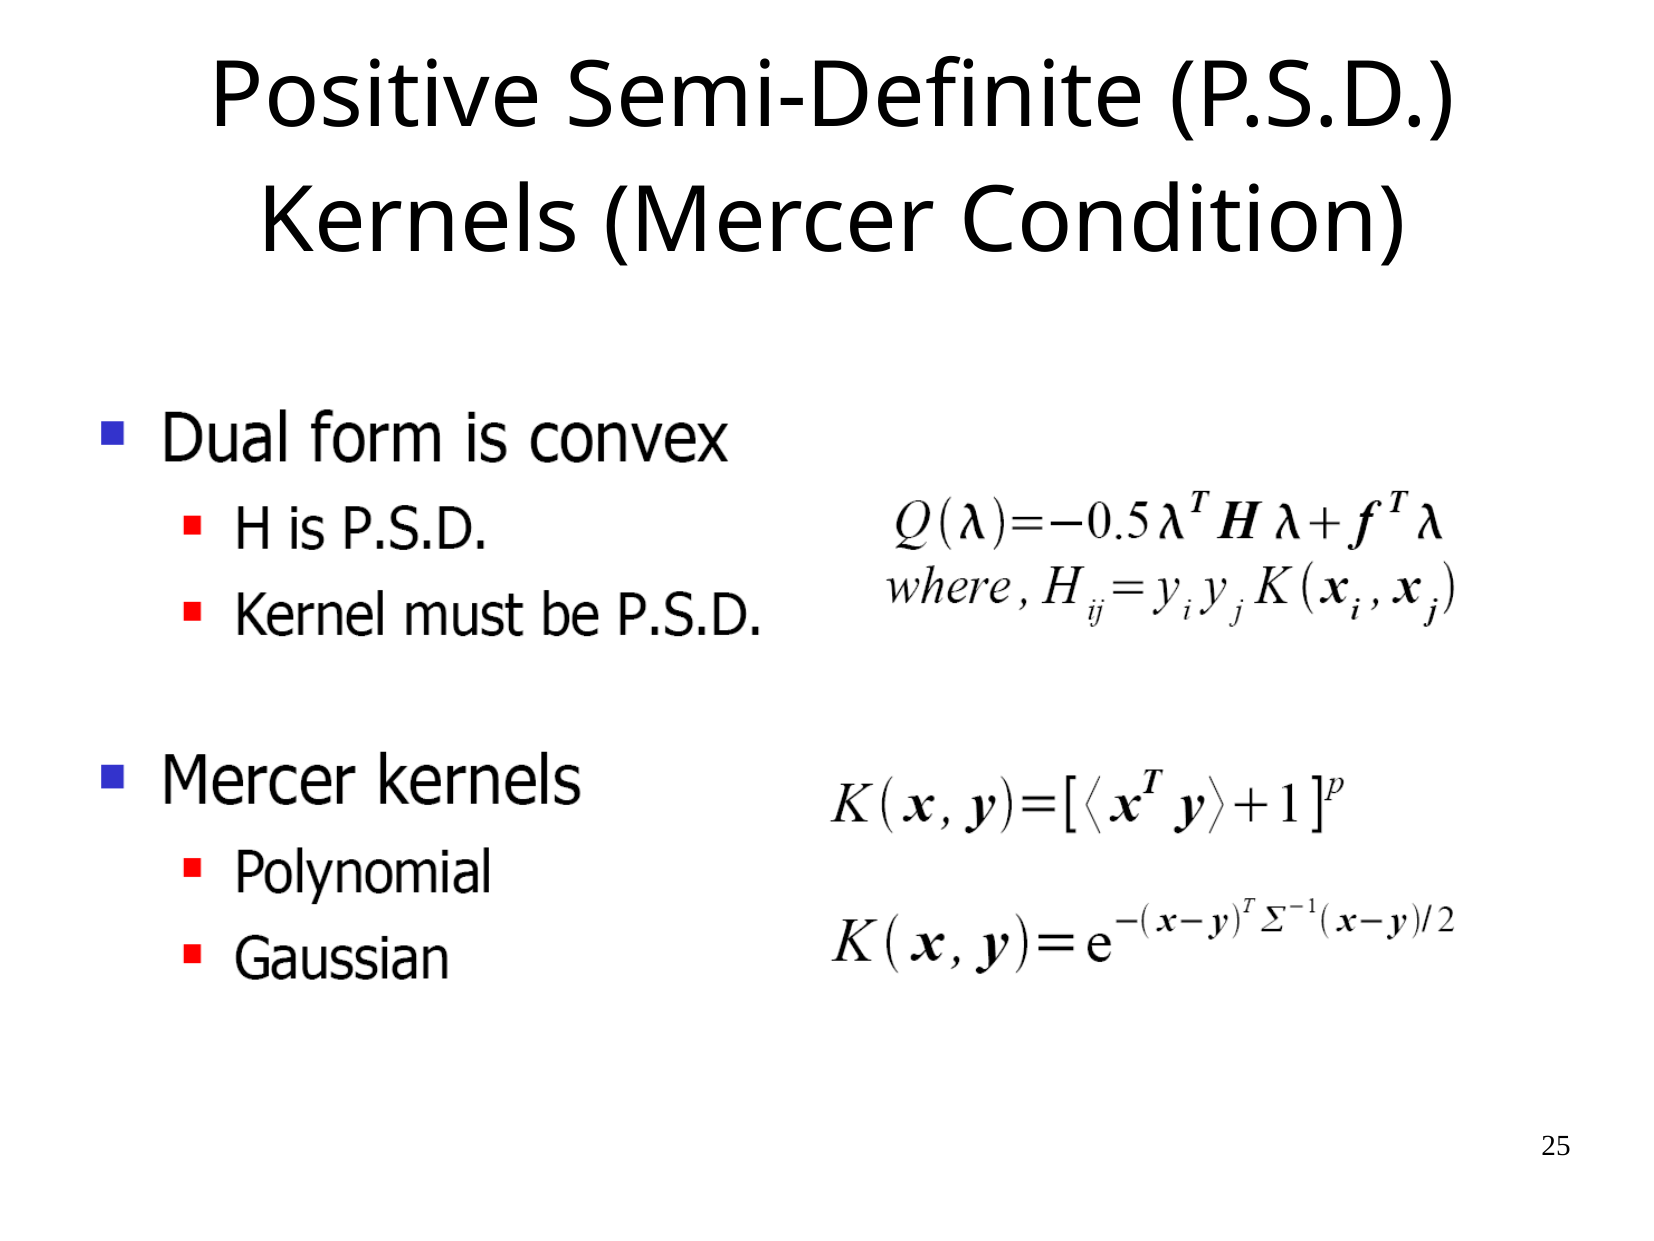

# Positive Semi-Definite (P.S.D.) Kernels (Mercer Condition)
25